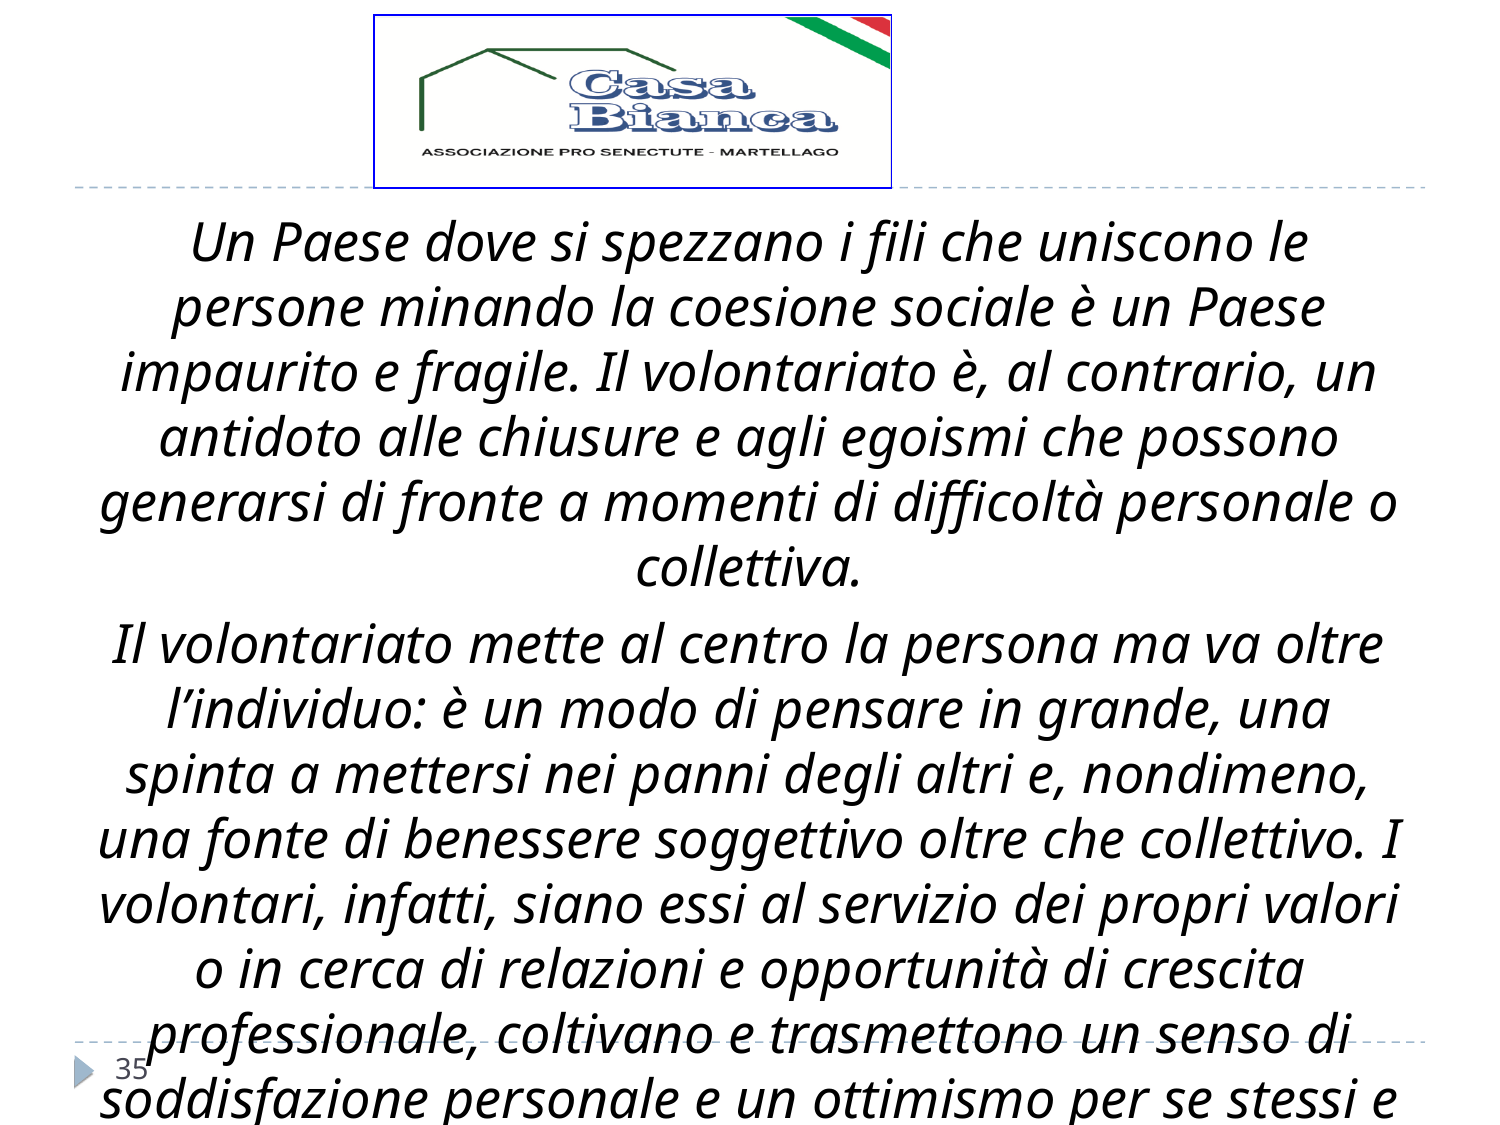

# Un Paese dove si spezzano i fili che uniscono le persone minando la coesione sociale è un Paese impaurito e fragile. Il volontariato è, al contrario, un antidoto alle chiusure e agli egoismi che possono generarsi di fronte a momenti di difficoltà personale o collettiva.
Il volontariato mette al centro la persona ma va oltre l’individuo: è un modo di pensare in grande, una spinta a mettersi nei panni degli altri e, nondimeno, una fonte di benessere soggettivo oltre che collettivo. I volontari, infatti, siano essi al servizio dei propri valori o in cerca di relazioni e opportunità di crescita professionale, coltivano e trasmettono un senso di soddisfazione personale e un ottimismo per se stessi e per il mondo."
Sergio Mattarella
presidente della Repubblica Italiana